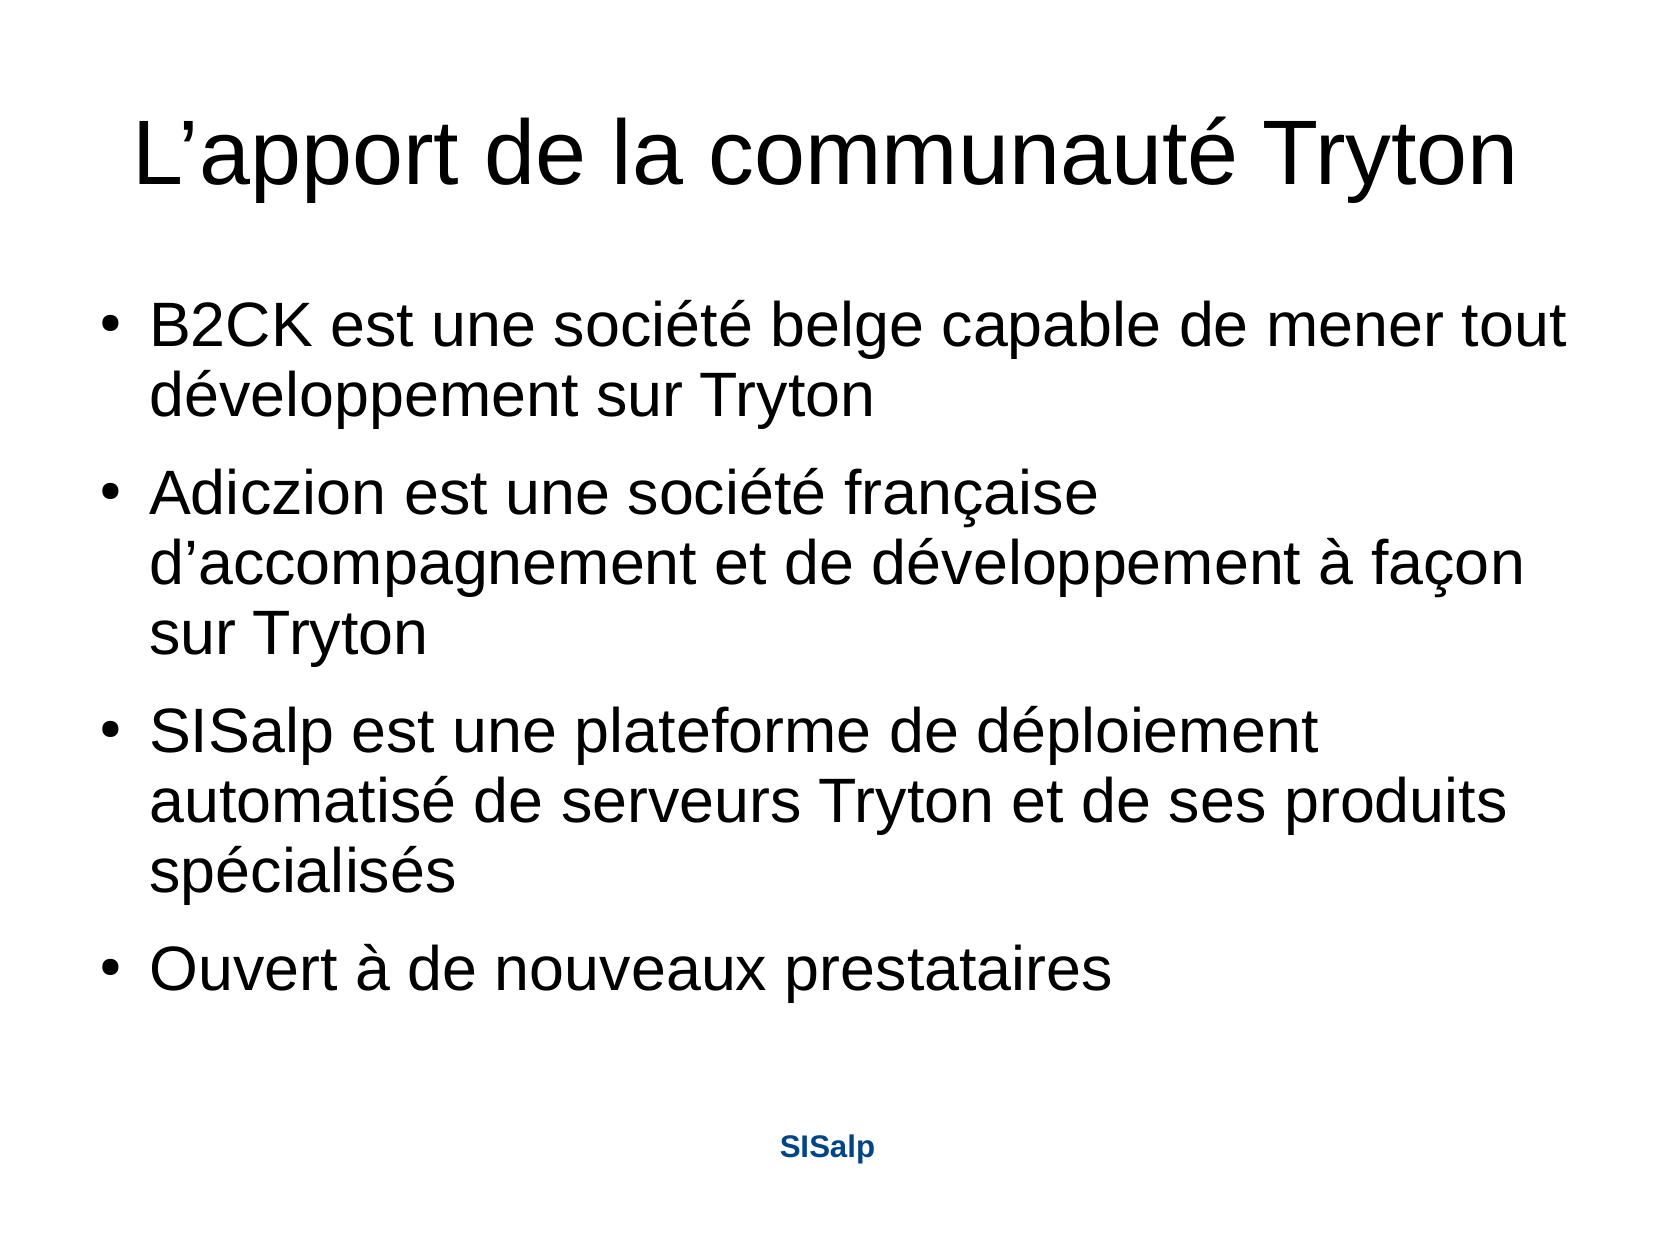

# L’apport de la communauté Tryton
B2CK est une société belge capable de mener tout développement sur Tryton
Adiczion est une société française d’accompagnement et de développement à façon sur Tryton
SISalp est une plateforme de déploiement automatisé de serveurs Tryton et de ses produits spécialisés
Ouvert à de nouveaux prestataires